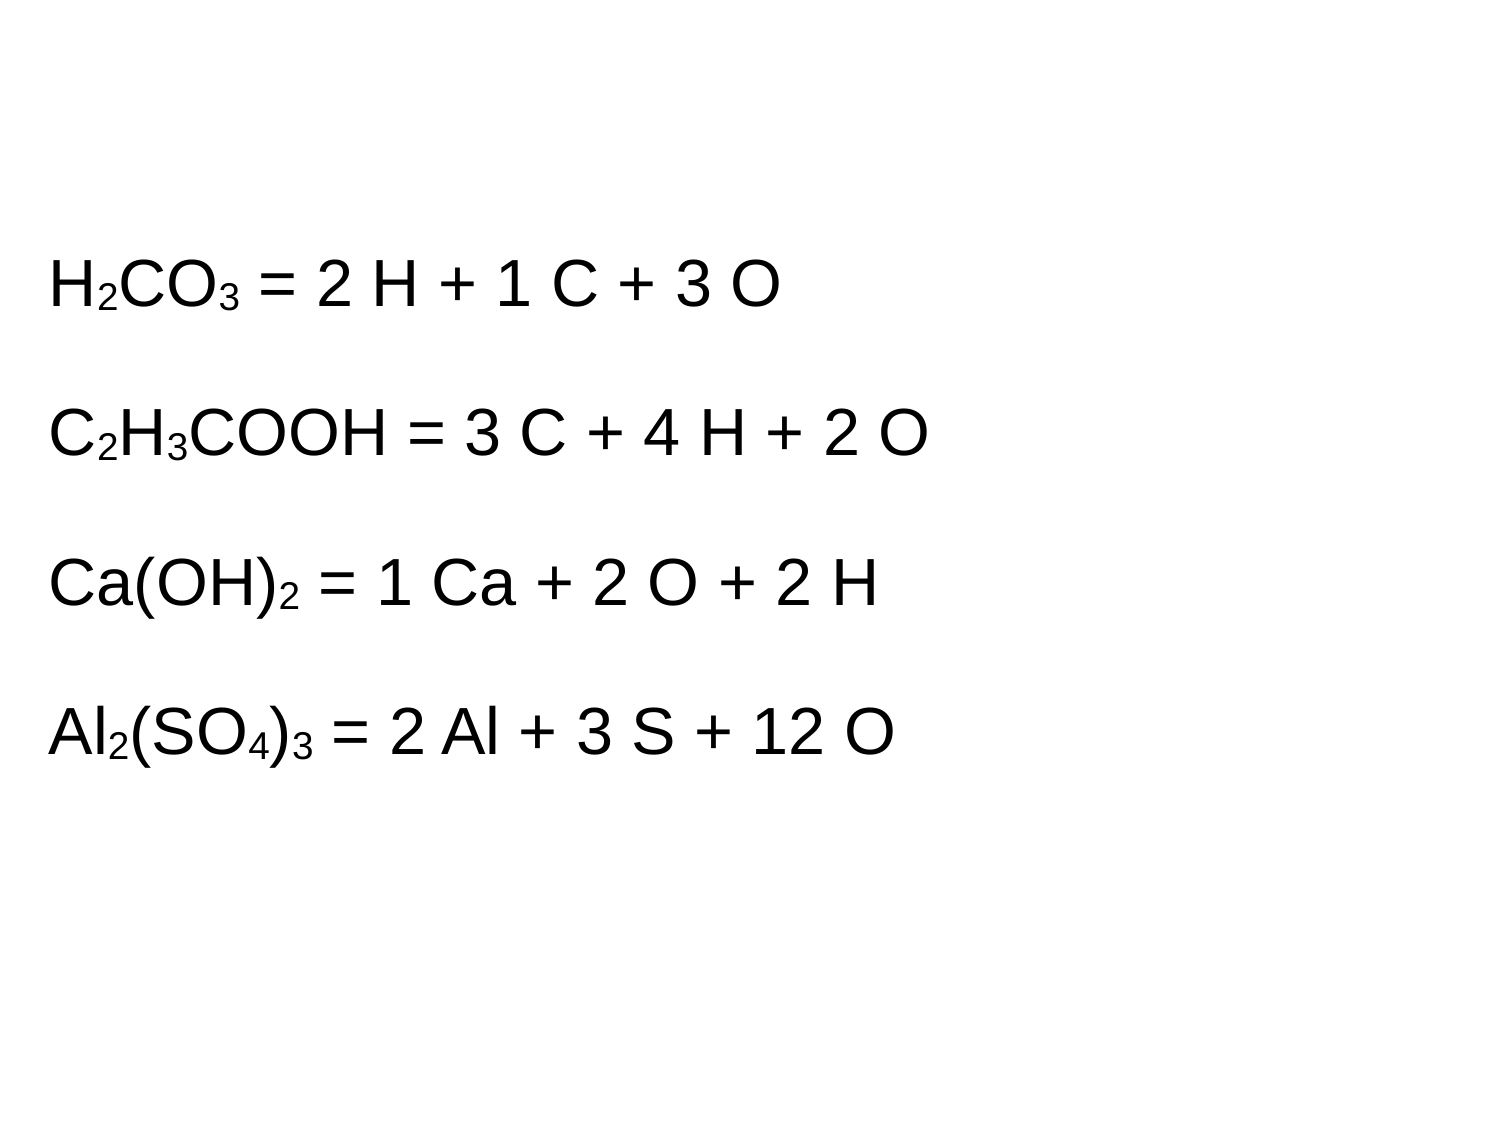

H2CO3 = 2 H + 1 C + 3 O
C2H3COOH = 3 C + 4 H + 2 O
Ca(OH)2 = 1 Ca + 2 O + 2 H
Al2(SO4)3 = 2 Al + 3 S + 12 O